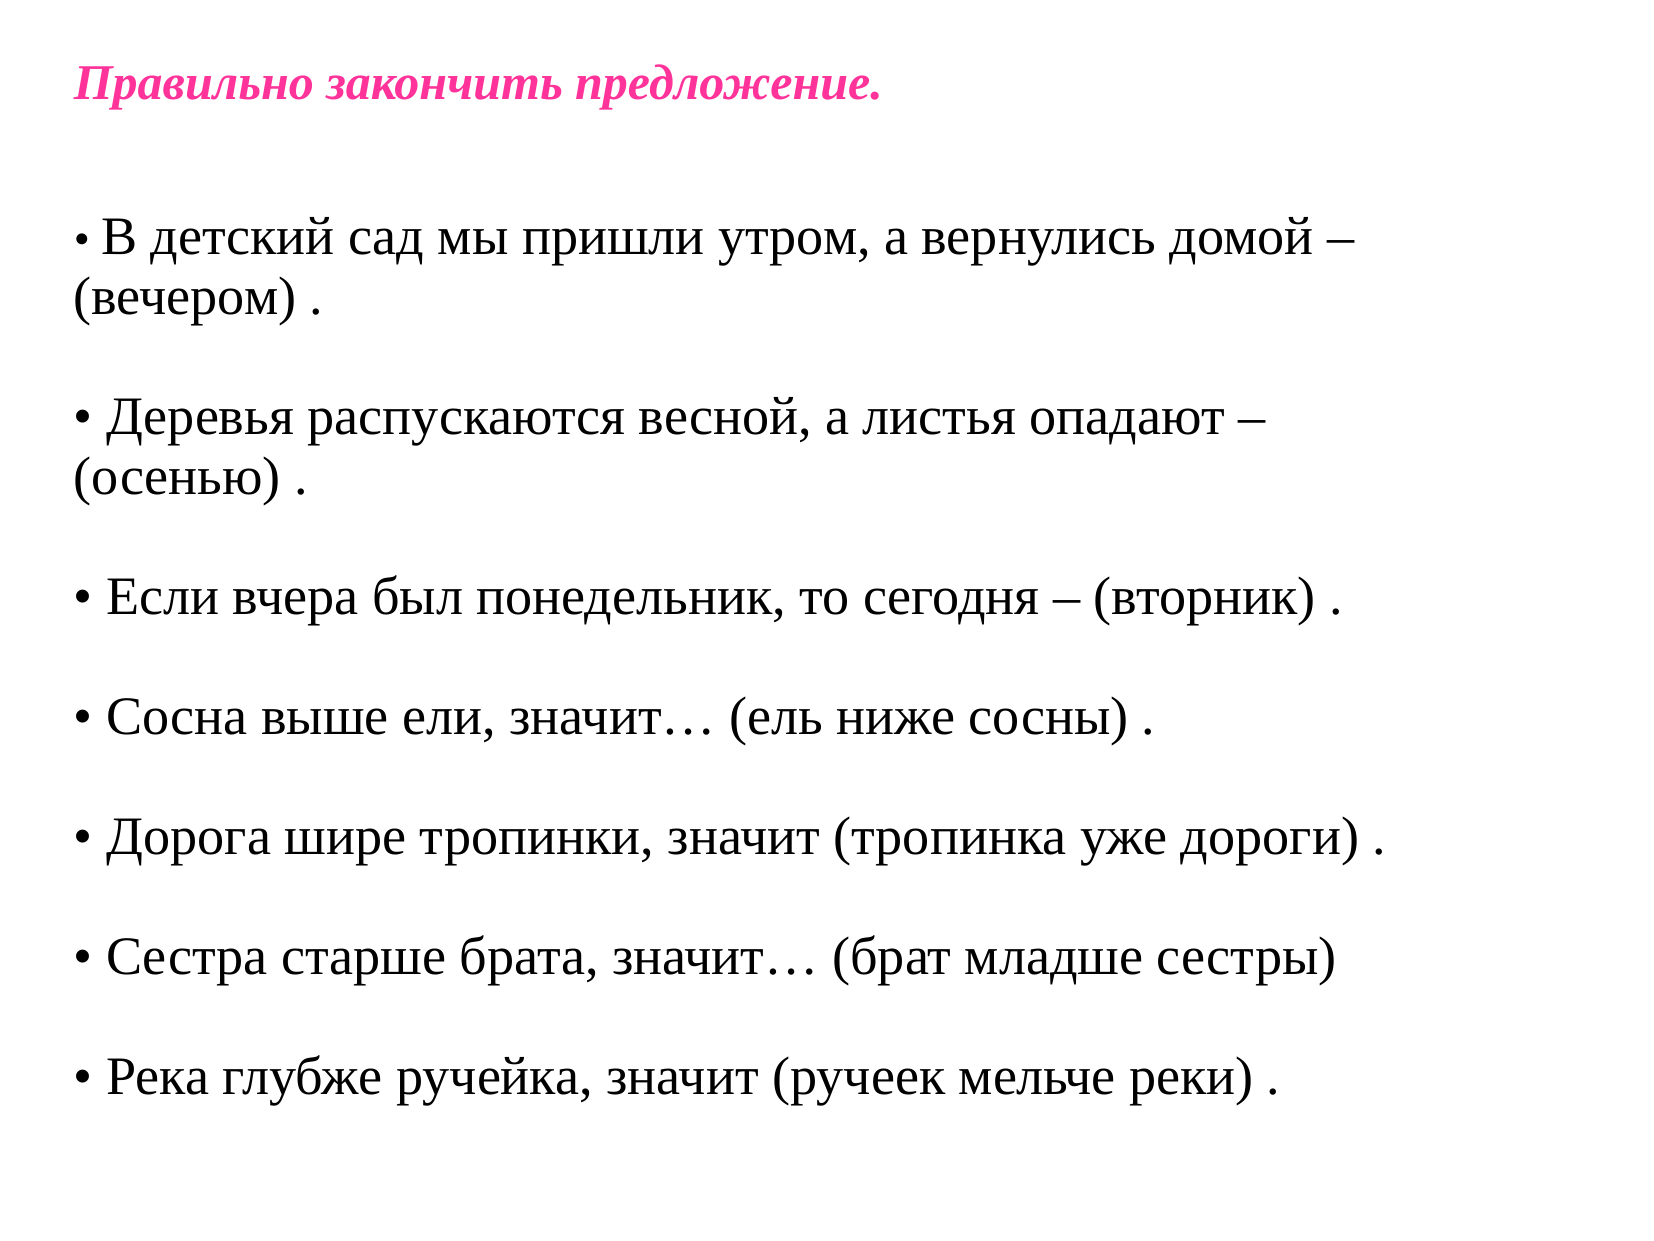

Правильно закончить предложение.
• В детский сад мы пришли утром, а вернулись домой – (вечером) .
• Деревья распускаются весной, а листья опадают – (осенью) .
• Если вчера был понедельник, то сегодня – (вторник) .
• Сосна выше ели, значит… (ель ниже сосны) .
• Дорога шире тропинки, значит (тропинка уже дороги) .
• Сестра старше брата, значит… (брат младше сестры)
• Река глубже ручейка, значит (ручеек мельче реки) .